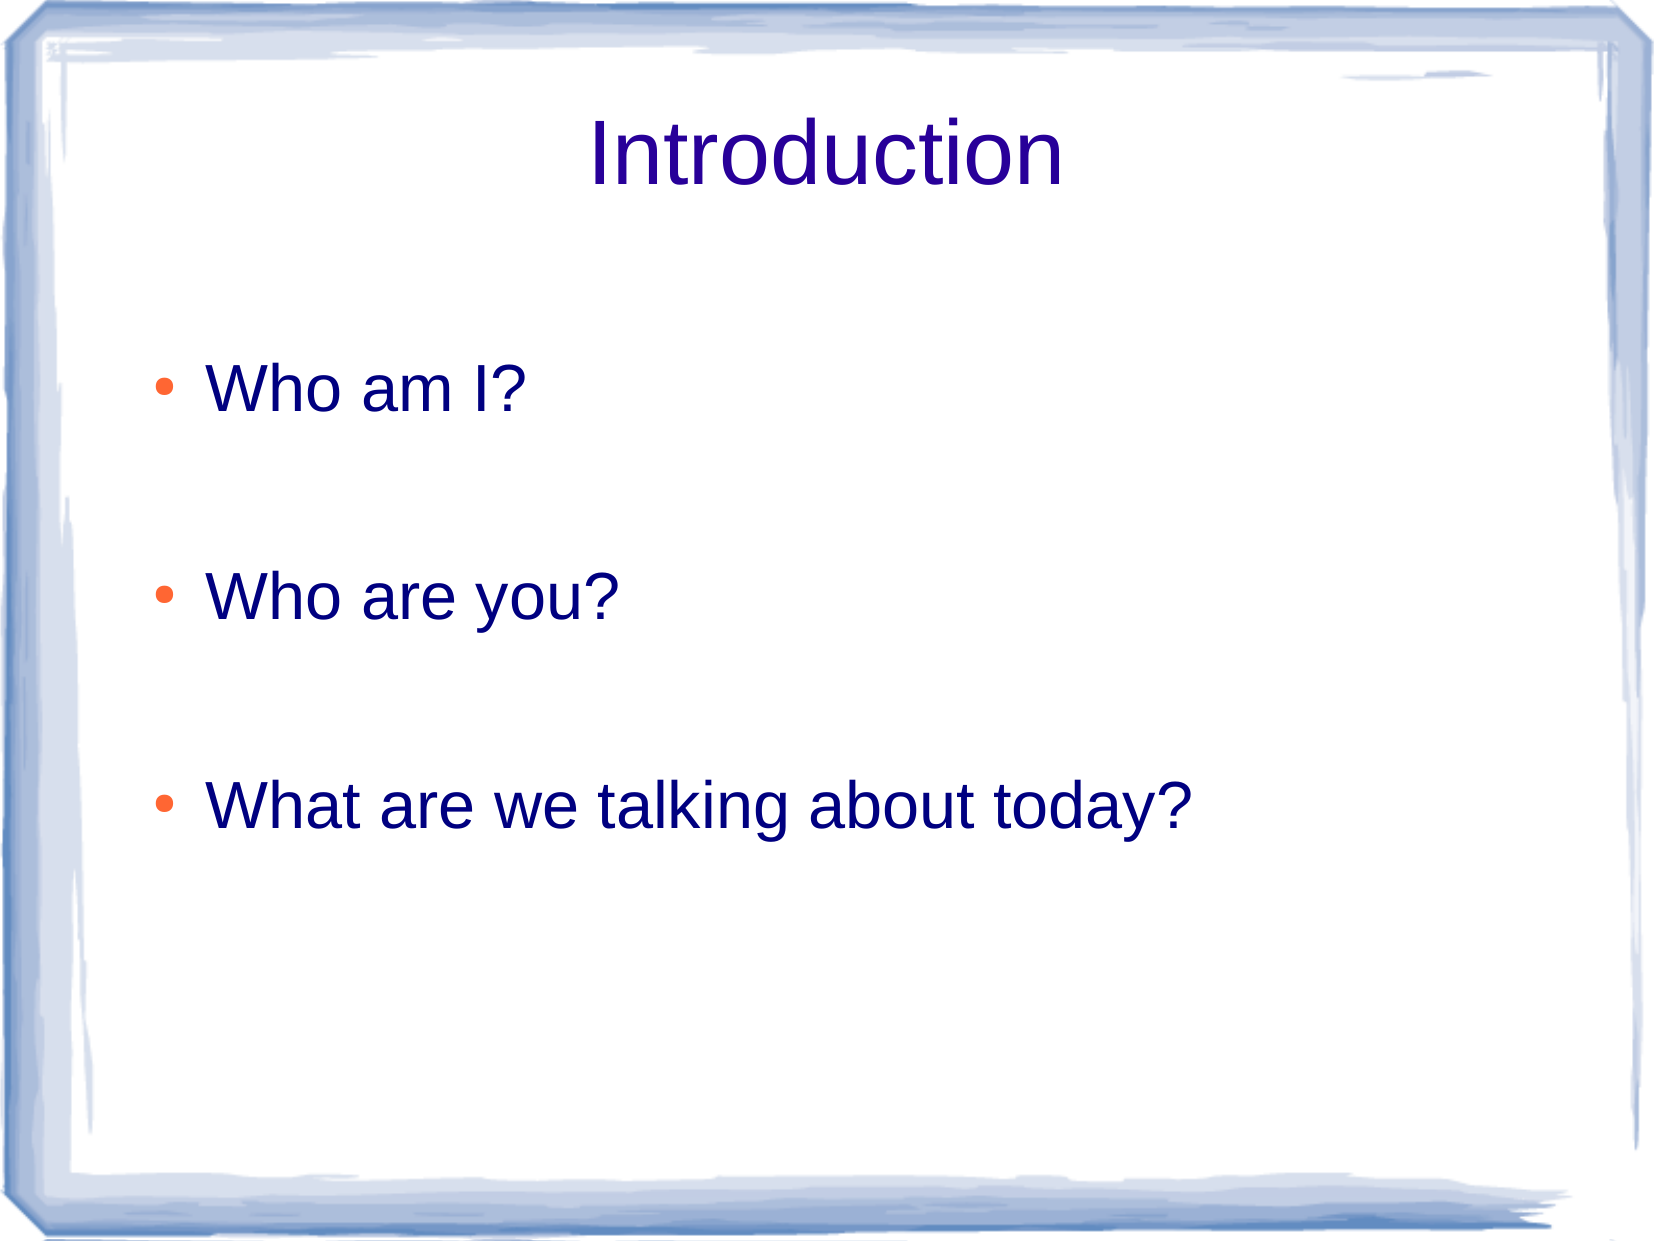

# Introduction
Who am I?
Who are you?
What are we talking about today?